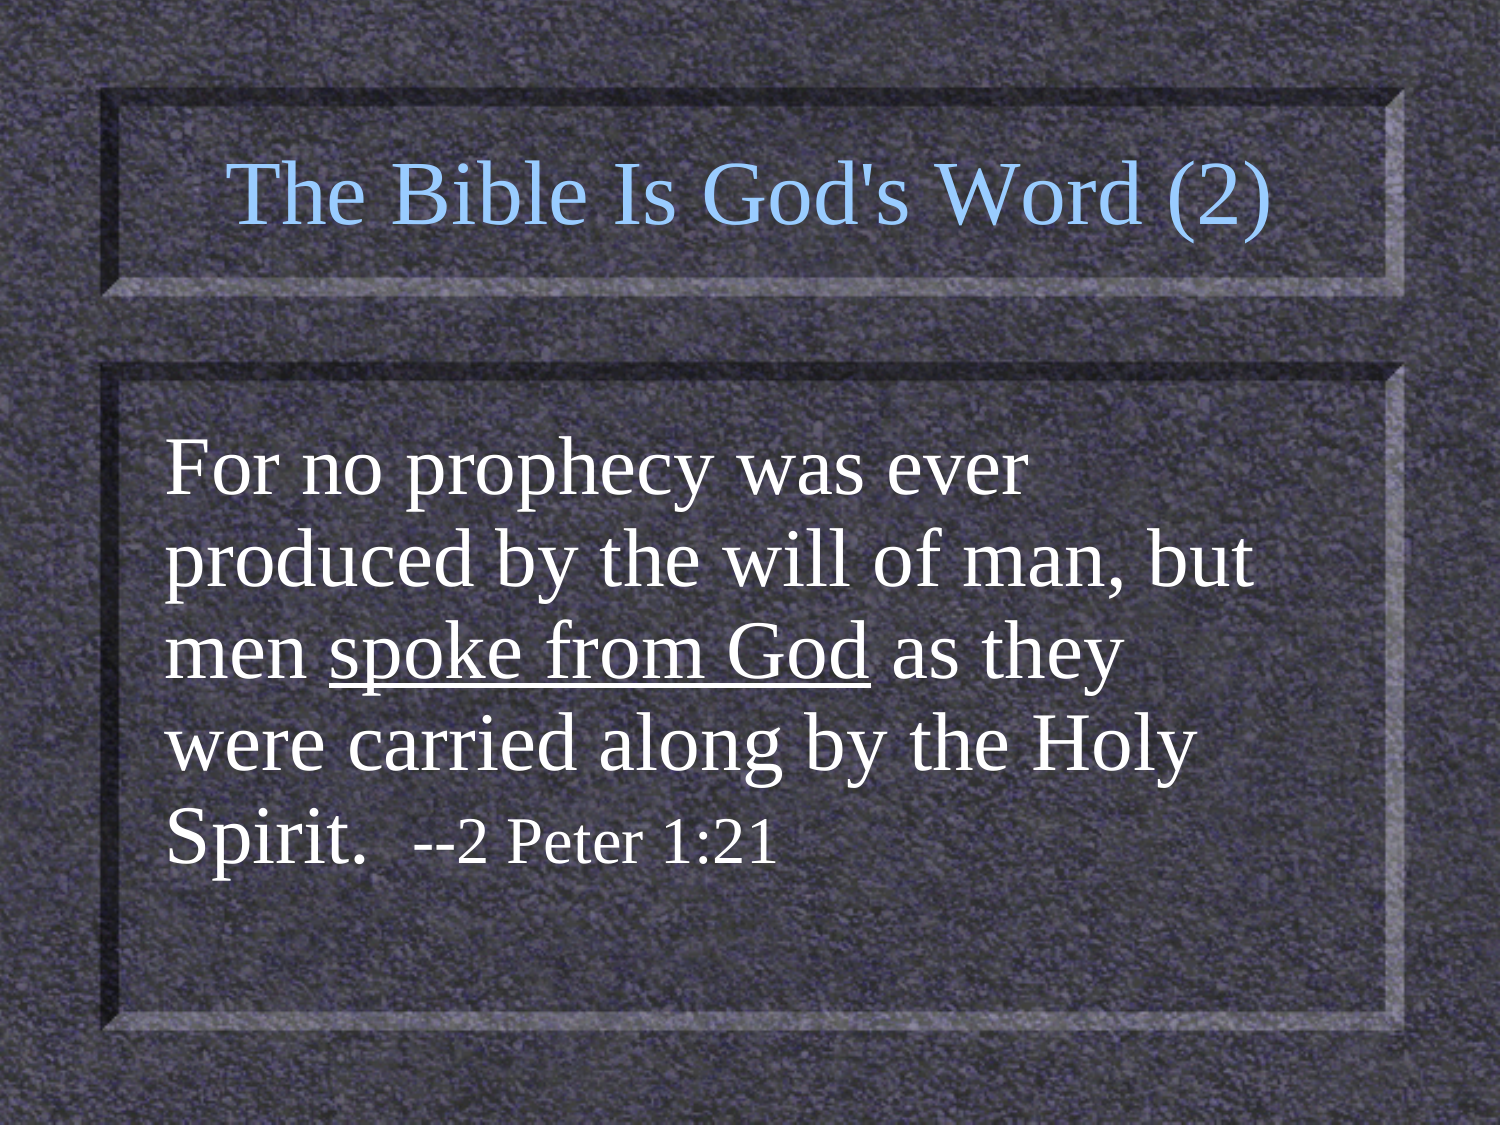

# The Bible Is God's Word (2)
For no prophecy was ever produced by the will of man, but men spoke from God as they were carried along by the Holy Spirit. --2 Peter 1:21